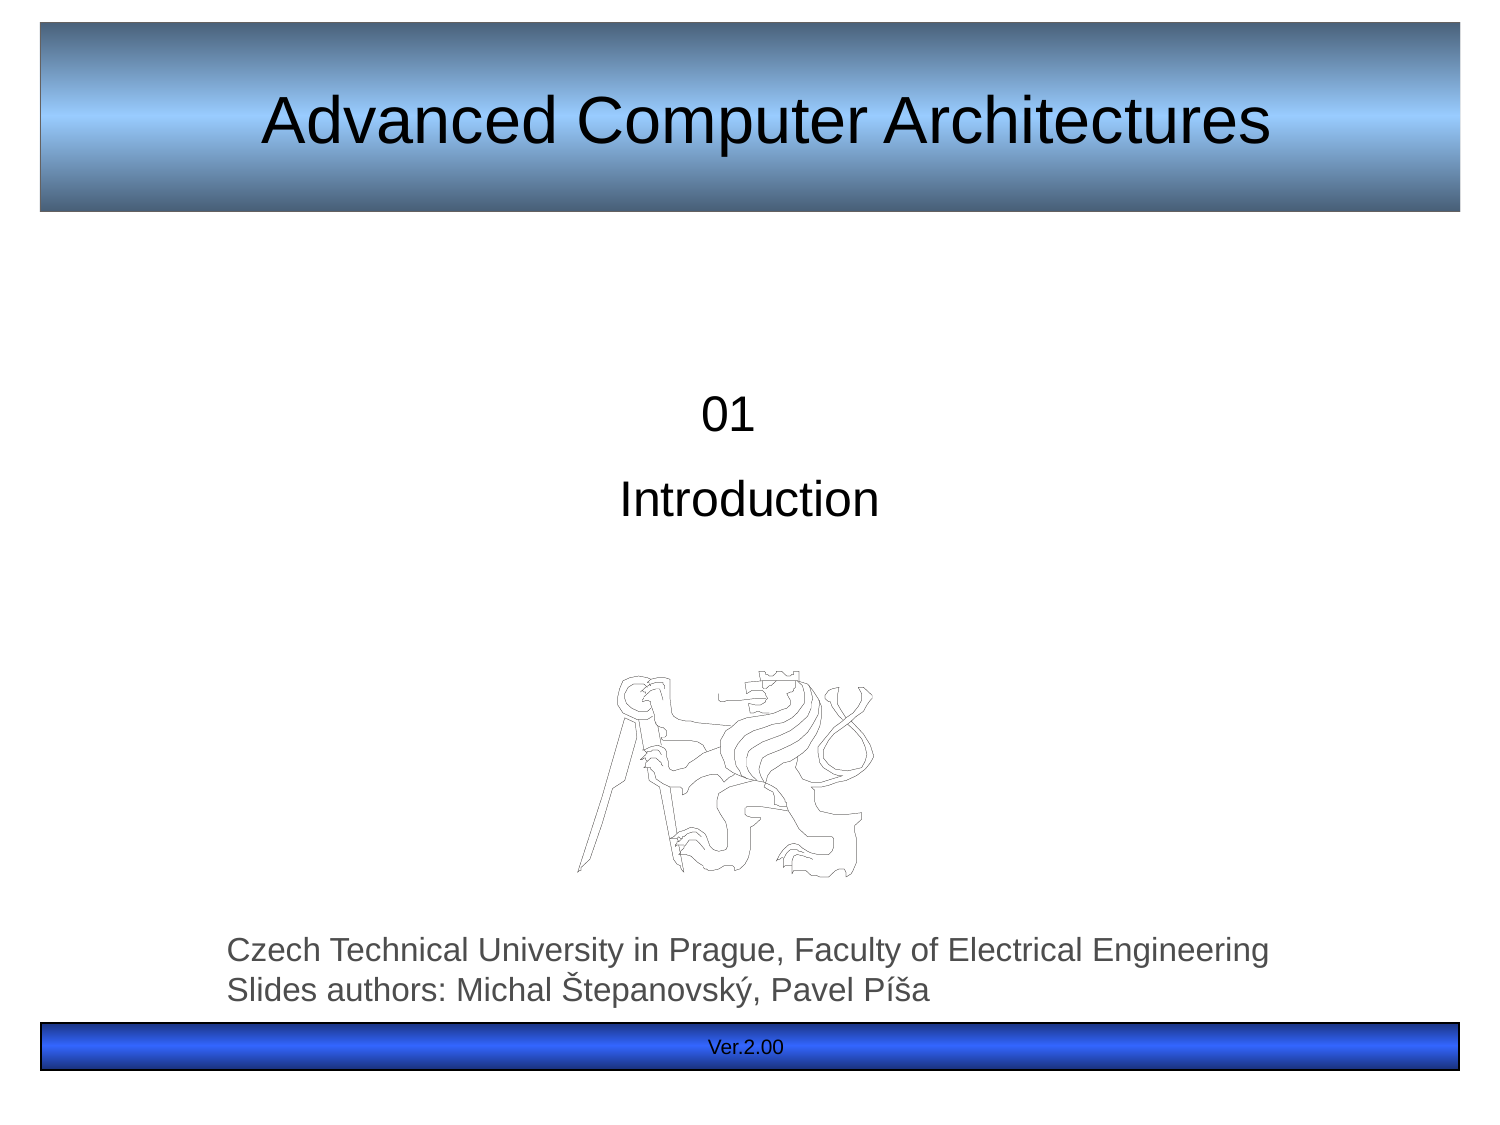

Advanced Computer Architectures
01
Introduction
Czech Technical University in Prague, Faculty of Electrical Engineering
Slides authors: Michal Štepanovský, Pavel Píša
Ver.2.00